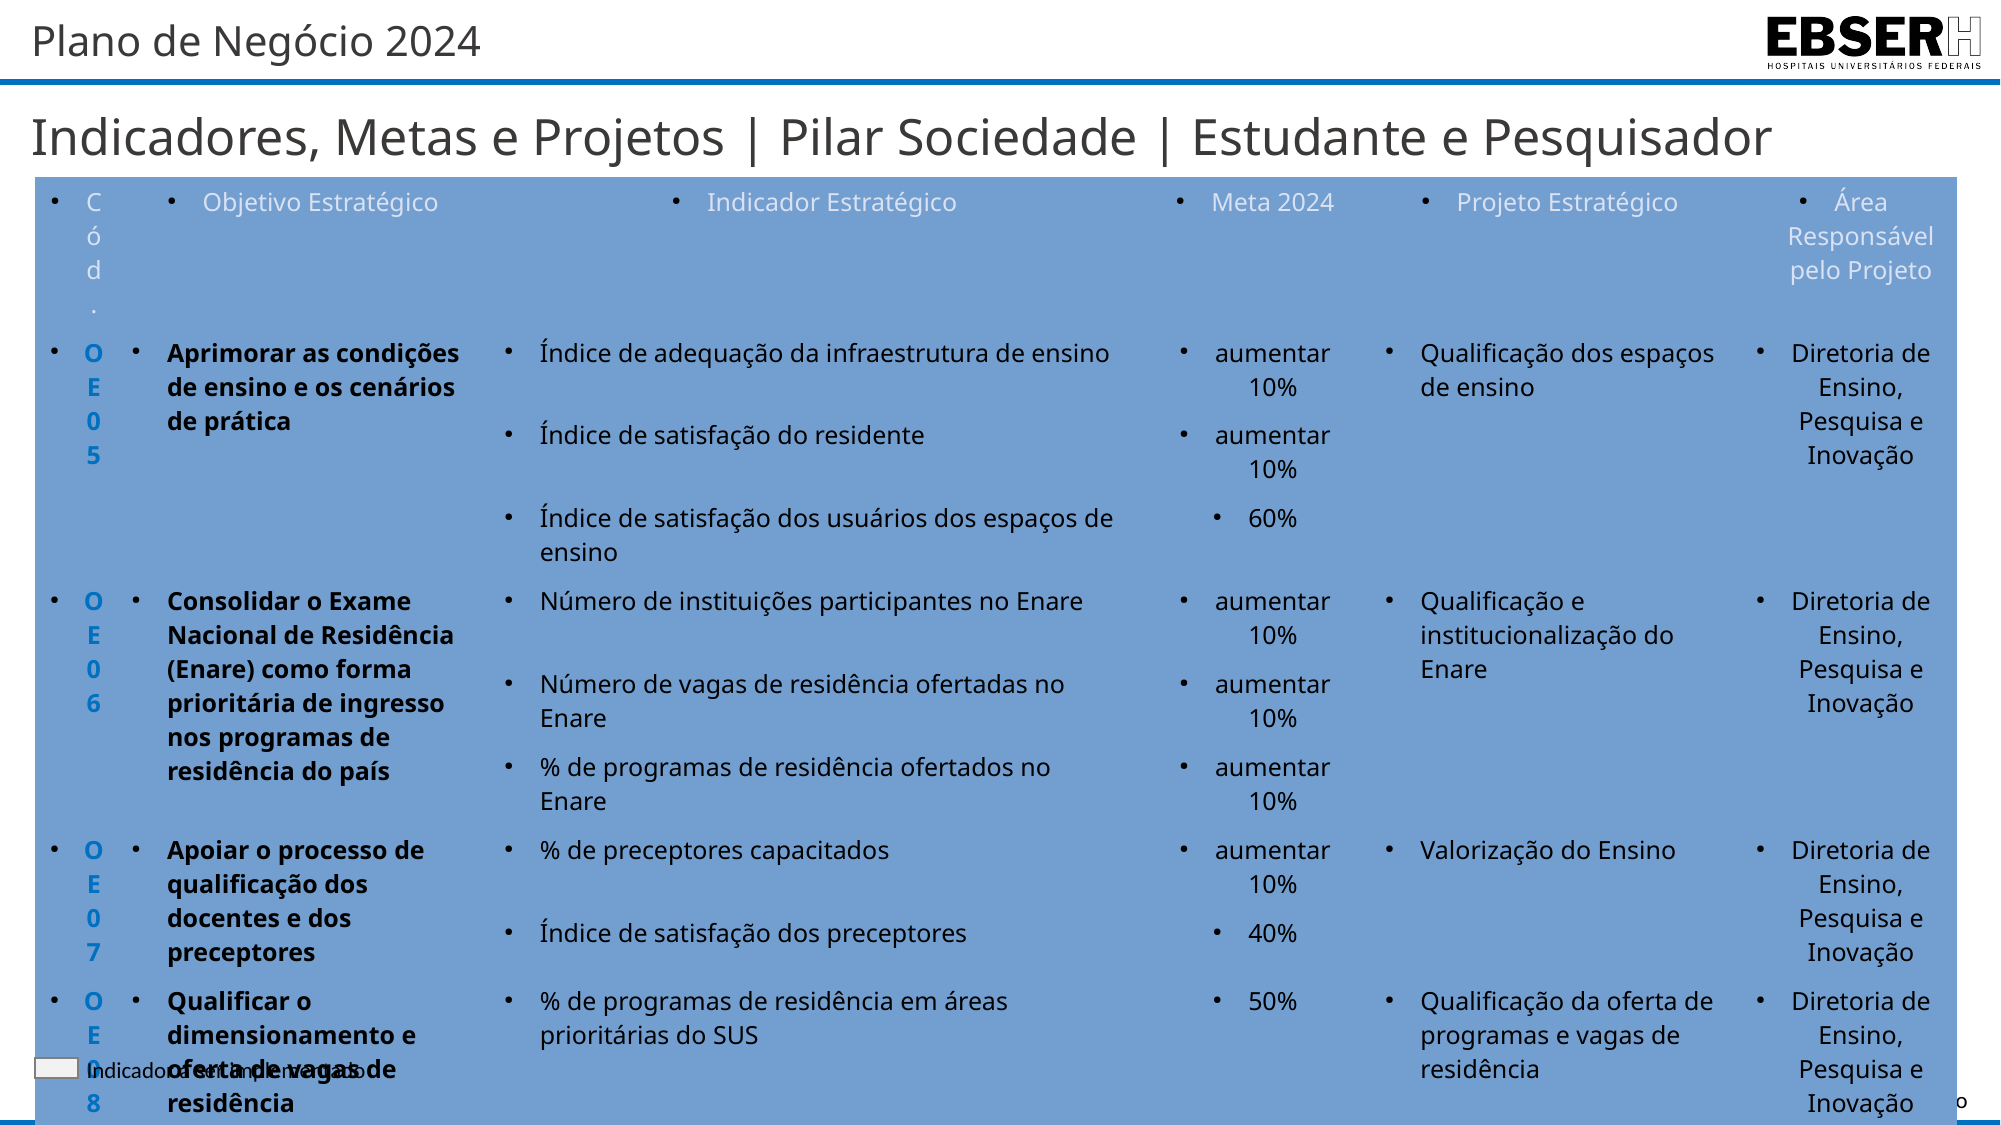

# Indicadores, Metas e Projetos | Pilar Sociedade | Estudante e Pesquisador
| Cód. | Objetivo Estratégico | Indicador Estratégico | Meta 2024 | Projeto Estratégico | Área Responsável pelo Projeto |
| --- | --- | --- | --- | --- | --- |
| OE05 | Aprimorar as condições de ensino e os cenários de prática | Índice de adequação da infraestrutura de ensino | aumentar 10% | Qualificação dos espaços de ensino | Diretoria de Ensino, Pesquisa e Inovação |
| | | Índice de satisfação do residente | aumentar 10% | | |
| | | Índice de satisfação dos usuários dos espaços de ensino | 60% | | |
| OE06 | Consolidar o Exame Nacional de Residência (Enare) como forma prioritária de ingresso nos programas de residência do país | Número de instituições participantes no Enare | aumentar 10% | Qualificação e institucionalização do Enare | Diretoria de Ensino, Pesquisa e Inovação |
| | | Número de vagas de residência ofertadas no Enare | aumentar 10% | | |
| | | % de programas de residência ofertados no Enare | aumentar 10% | | |
| OE07 | Apoiar o processo de qualificação dos docentes e dos preceptores | % de preceptores capacitados | aumentar 10% | Valorização do Ensino | Diretoria de Ensino, Pesquisa e Inovação |
| | | Índice de satisfação dos preceptores | 40% | | |
| OE08 | Qualificar o dimensionamento e oferta de vagas de residência | % de programas de residência em áreas prioritárias do SUS | 50% | Qualificação da oferta de programas e vagas de residência | Diretoria de Ensino, Pesquisa e Inovação |
| OE09 | Criar um ambiente favorável ao desenvolvimento em rede de pesquisa, inovação e avaliação de tecnologias em saúde | % de processos de gestão de pesquisa priorizados implementados | 50% | Estruturação da atuação em rede (pesquisa, inovação e avaliação tecnológica em saúde): articulação para definição de diretrizes e prioridades | Diretoria de Ensino, Pesquisa e Inovação |
| | | % de processos de gestão de inovação priorizados implementados | 50% | | |
| | | % de processos de gestão de avaliação de tecnologia em saúde priorizados implementados | 50% | | |
Indicador a ser implementado